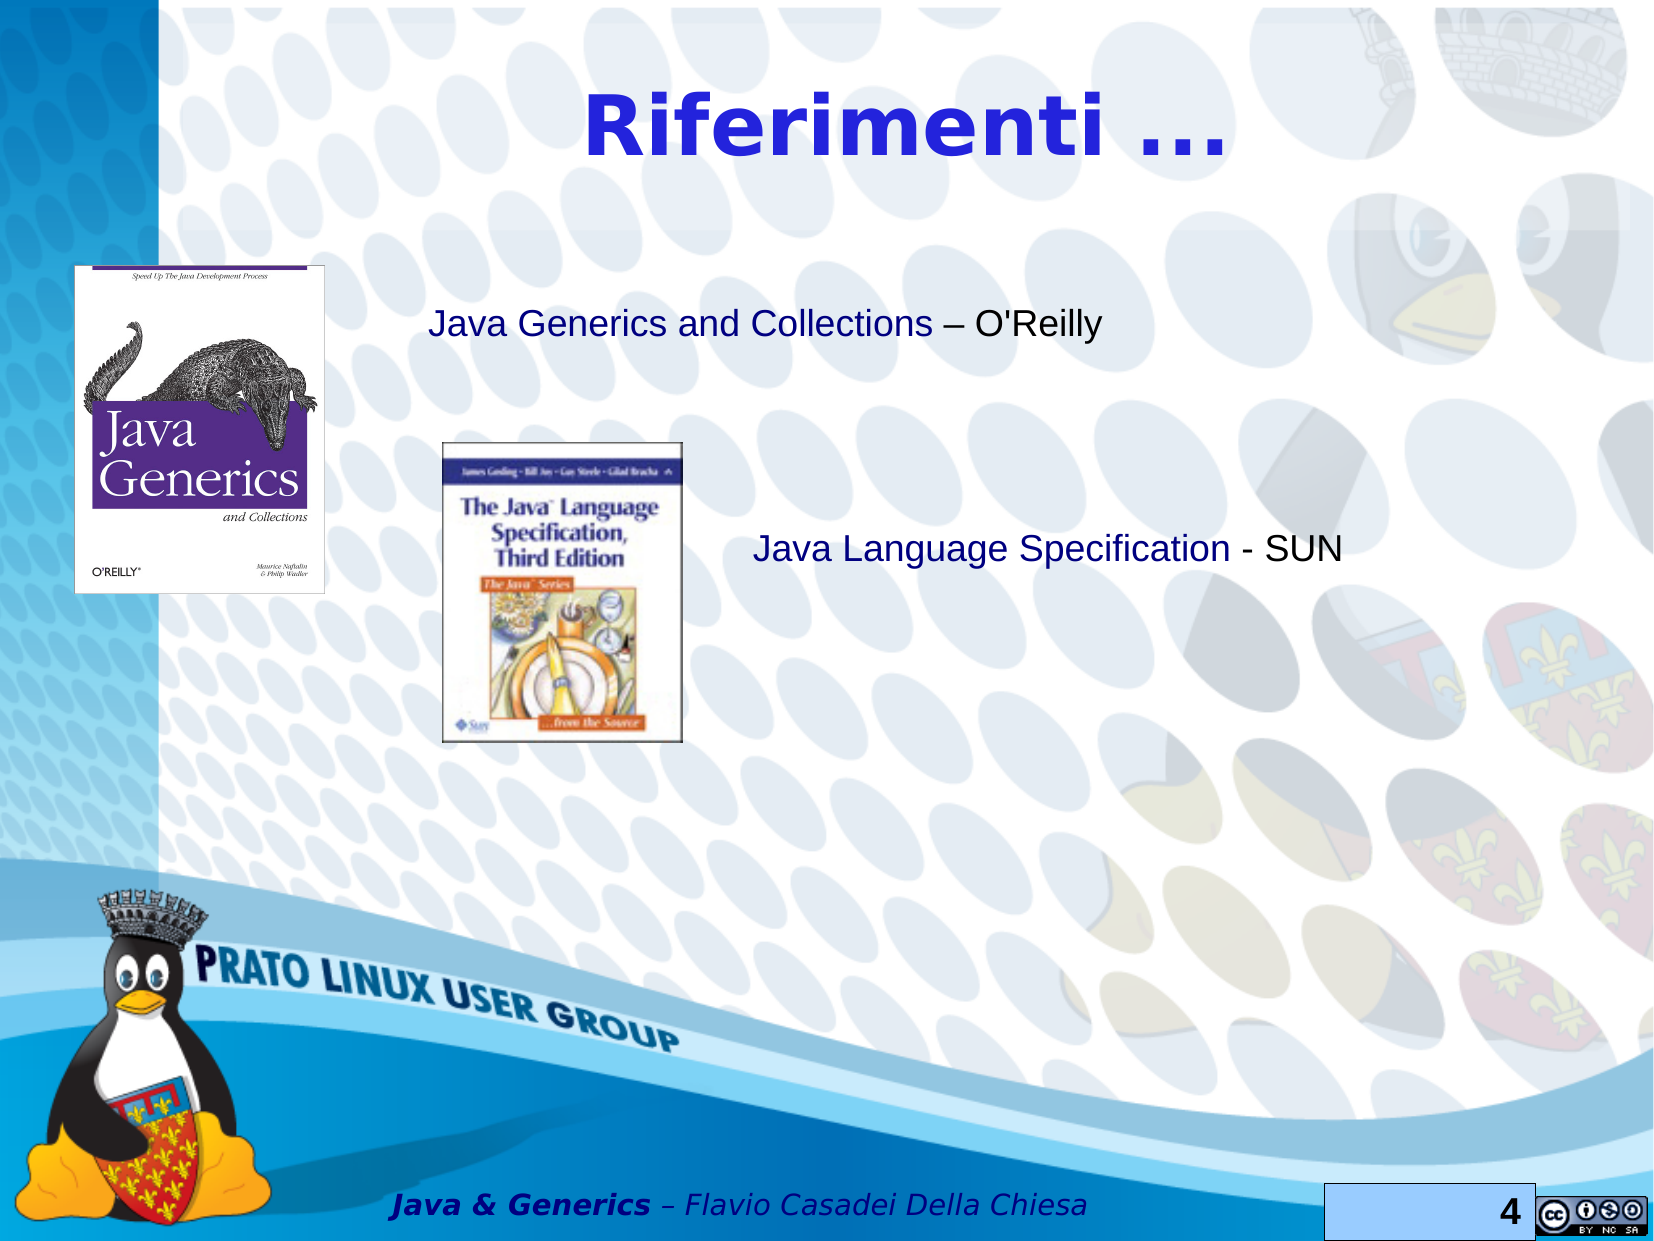

# Riferimenti ...
Java Generics and Collections – O'Reilly
Java Language Specification - SUN